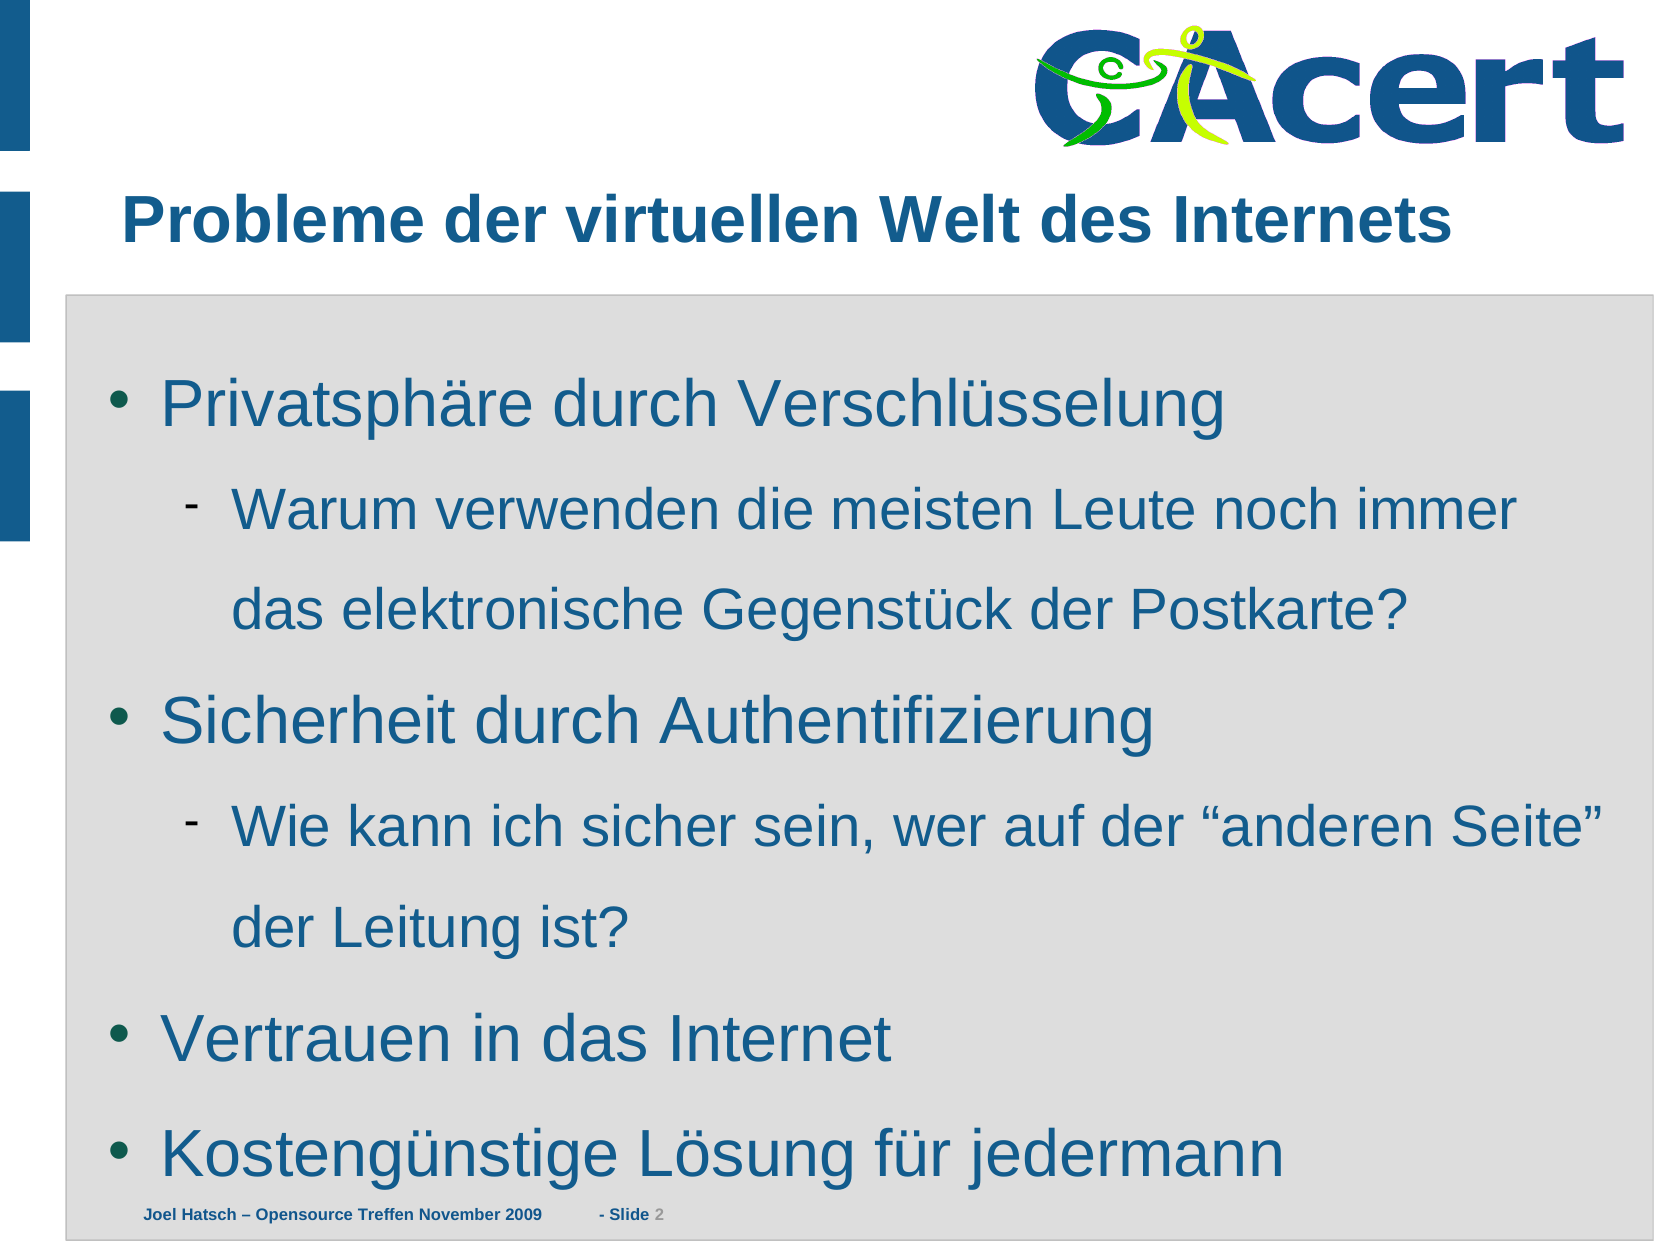

# Probleme der virtuellen Welt des Internets
Privatsphäre durch Verschlüsselung
Warum verwenden die meisten Leute noch immer das elektronische Gegenstück der Postkarte?
Sicherheit durch Authentifizierung
Wie kann ich sicher sein, wer auf der “anderen Seite” der Leitung ist?
Vertrauen in das Internet
Kostengünstige Lösung für jedermann